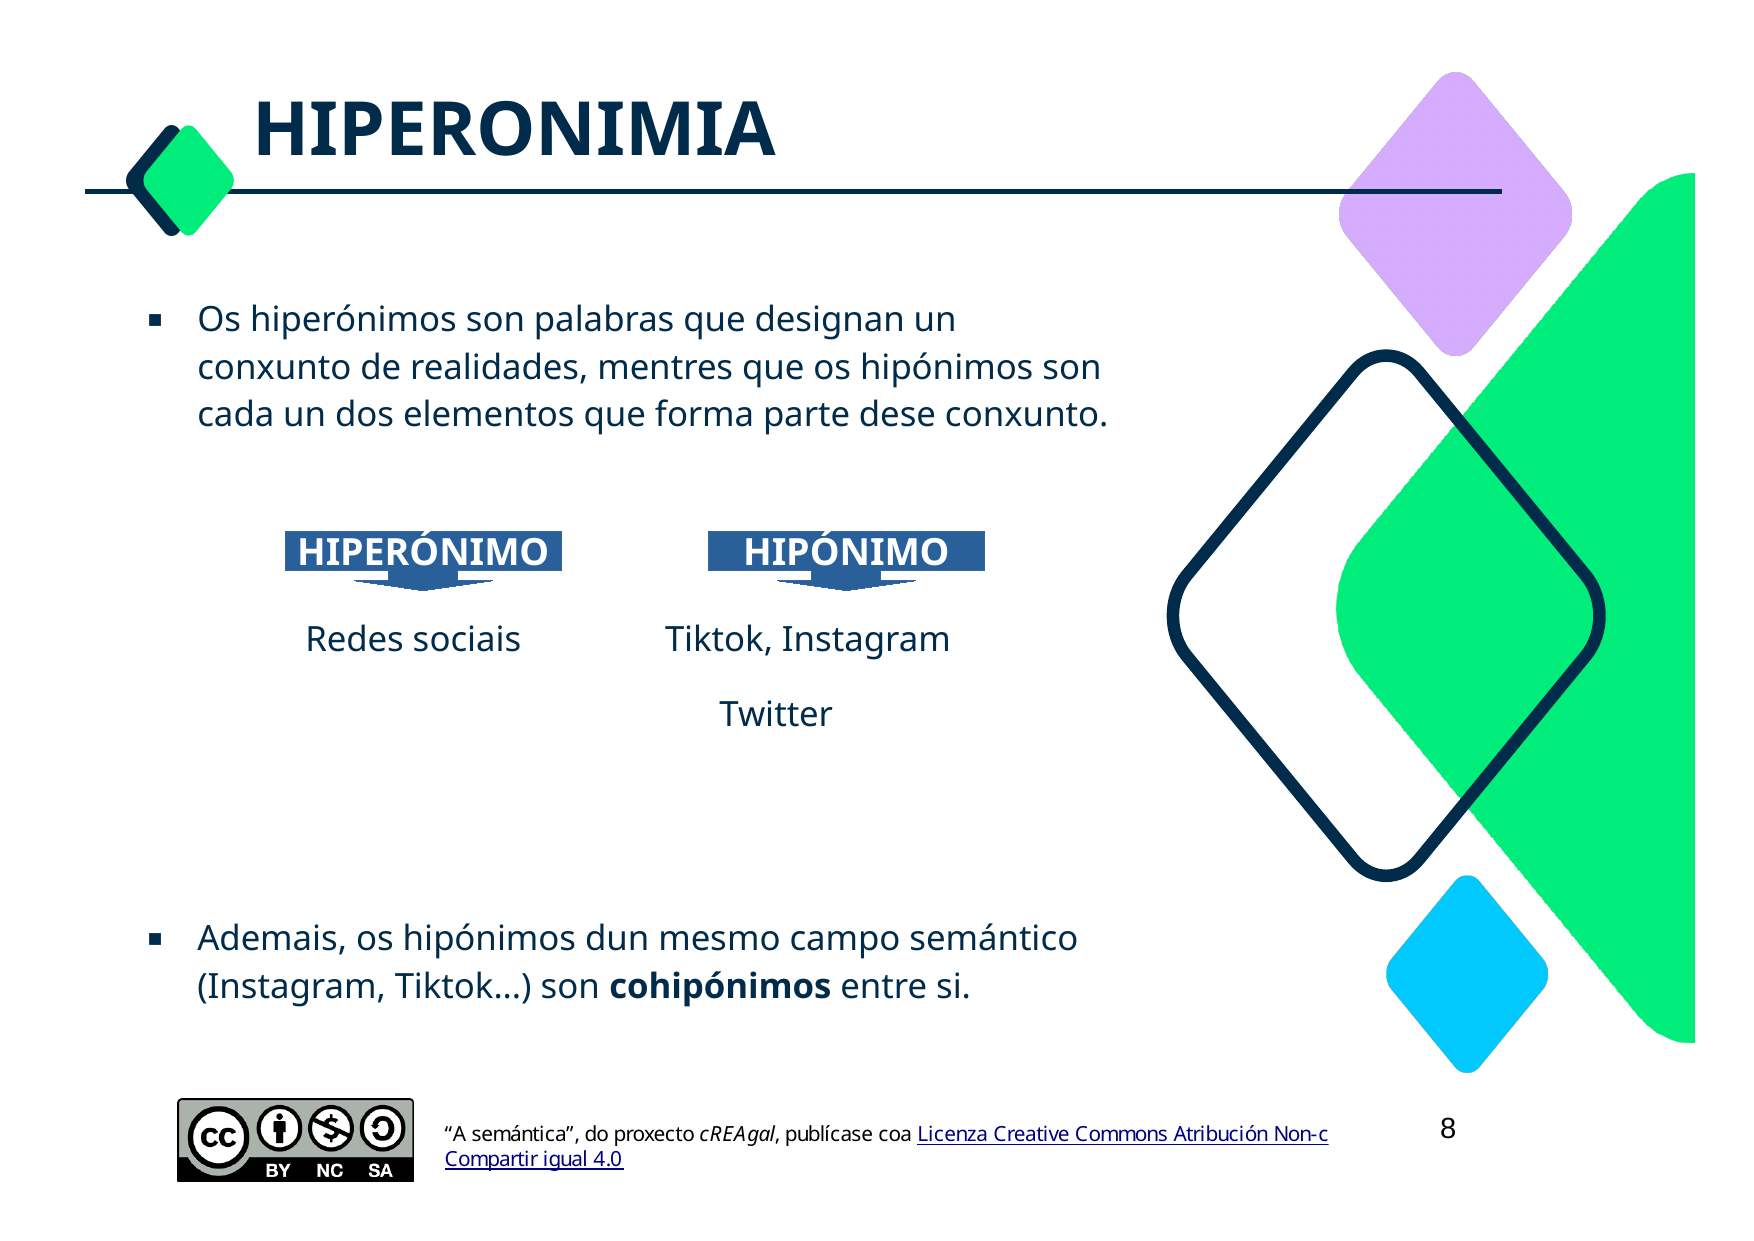

# HIPERONIMIA
Os hiperónimos son palabras que designan un conxunto de realidades, mentres que os hipónimos son cada un dos elementos que forma parte dese conxunto.
 Redes sociais Tiktok, Instagram
 Twitter
Ademais, os hipónimos dun mesmo campo semántico (Instagram, Tiktok...) son cohipónimos entre si.
HIPERÓNIMO
HIPÓNIMO